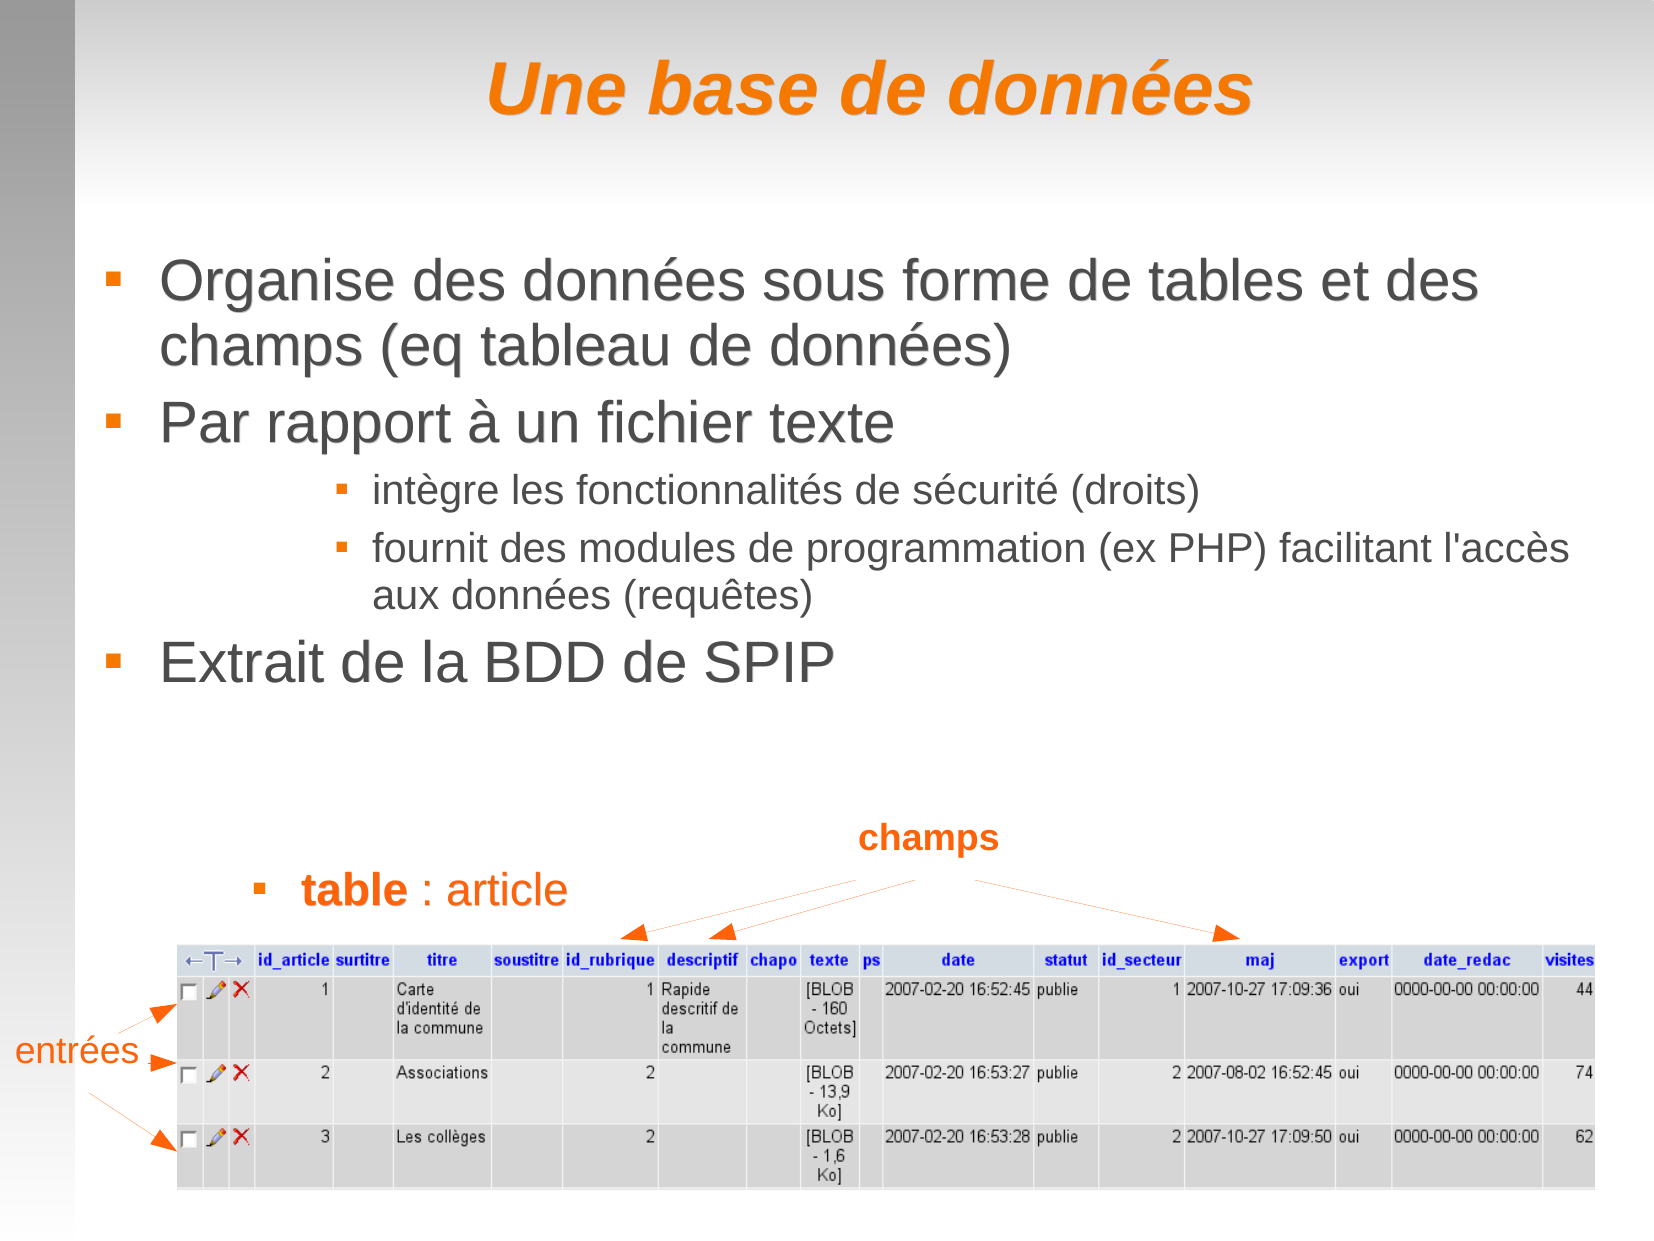

# Une base de données
Organise des données sous forme de tables et des champs (eq tableau de données)
Par rapport à un fichier texte
intègre les fonctionnalités de sécurité (droits)
fournit des modules de programmation (ex PHP) facilitant l'accès aux données (requêtes)
Extrait de la BDD de SPIP
champs
table : article
entrées